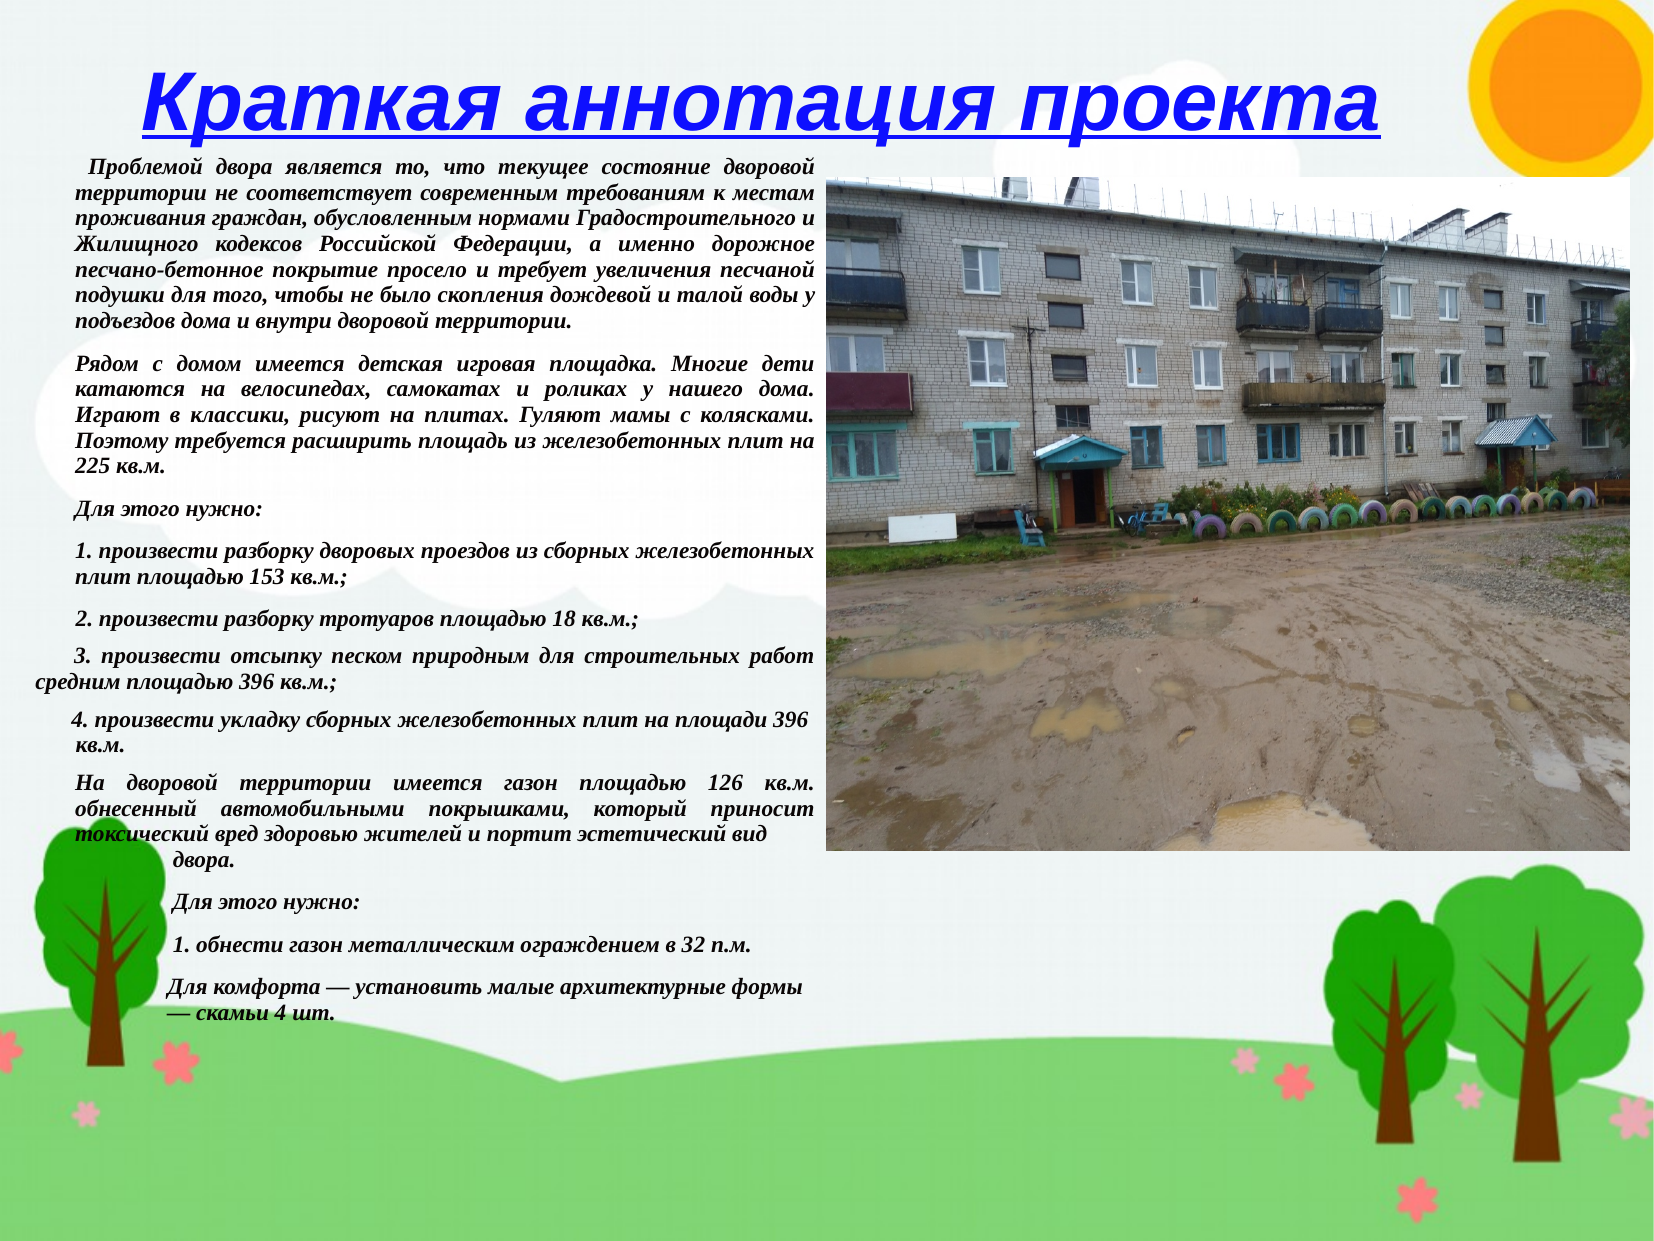

# Краткая аннотация проекта
 Проблемой двора является то, что текущее состояние дворовой территории не соответствует современным требованиям к местам проживания граждан, обусловленным нормами Градостроительного и Жилищного кодексов Российской Федерации, а именно дорожное песчано-бетонное покрытие просело и требует увеличения песчаной подушки для того, чтобы не было скопления дождевой и талой воды у подъездов дома и внутри дворовой территории.
Рядом с домом имеется детская игровая площадка. Многие дети катаются на велосипедах, самокатах и роликах у нашего дома. Играют в классики, рисуют на плитах. Гуляют мамы с колясками. Поэтому требуется расширить площадь из железобетонных плит на 225 кв.м.
Для этого нужно:
1. произвести разборку дворовых проездов из сборных железобетонных плит площадью 153 кв.м.;
 2. произвести разборку тротуаров площадью 18 кв.м.;
 3. произвести отсыпку песком природным для строительных работ средним площадью 396 кв.м.;
 4. произвести укладку сборных железобетонных плит на площади 396 кв.м.
На дворовой территории имеется газон площадью 126 кв.м. обнесенный автомобильными покрышками, который приносит токсический вред здоровью жителей и портит эстетический вид двора.
 Для этого нужно:
 1. обнести газон металлическим ограждением в 32 п.м.
 Для комфорта — установить малые архитектурные формы — скамьи 4 шт.